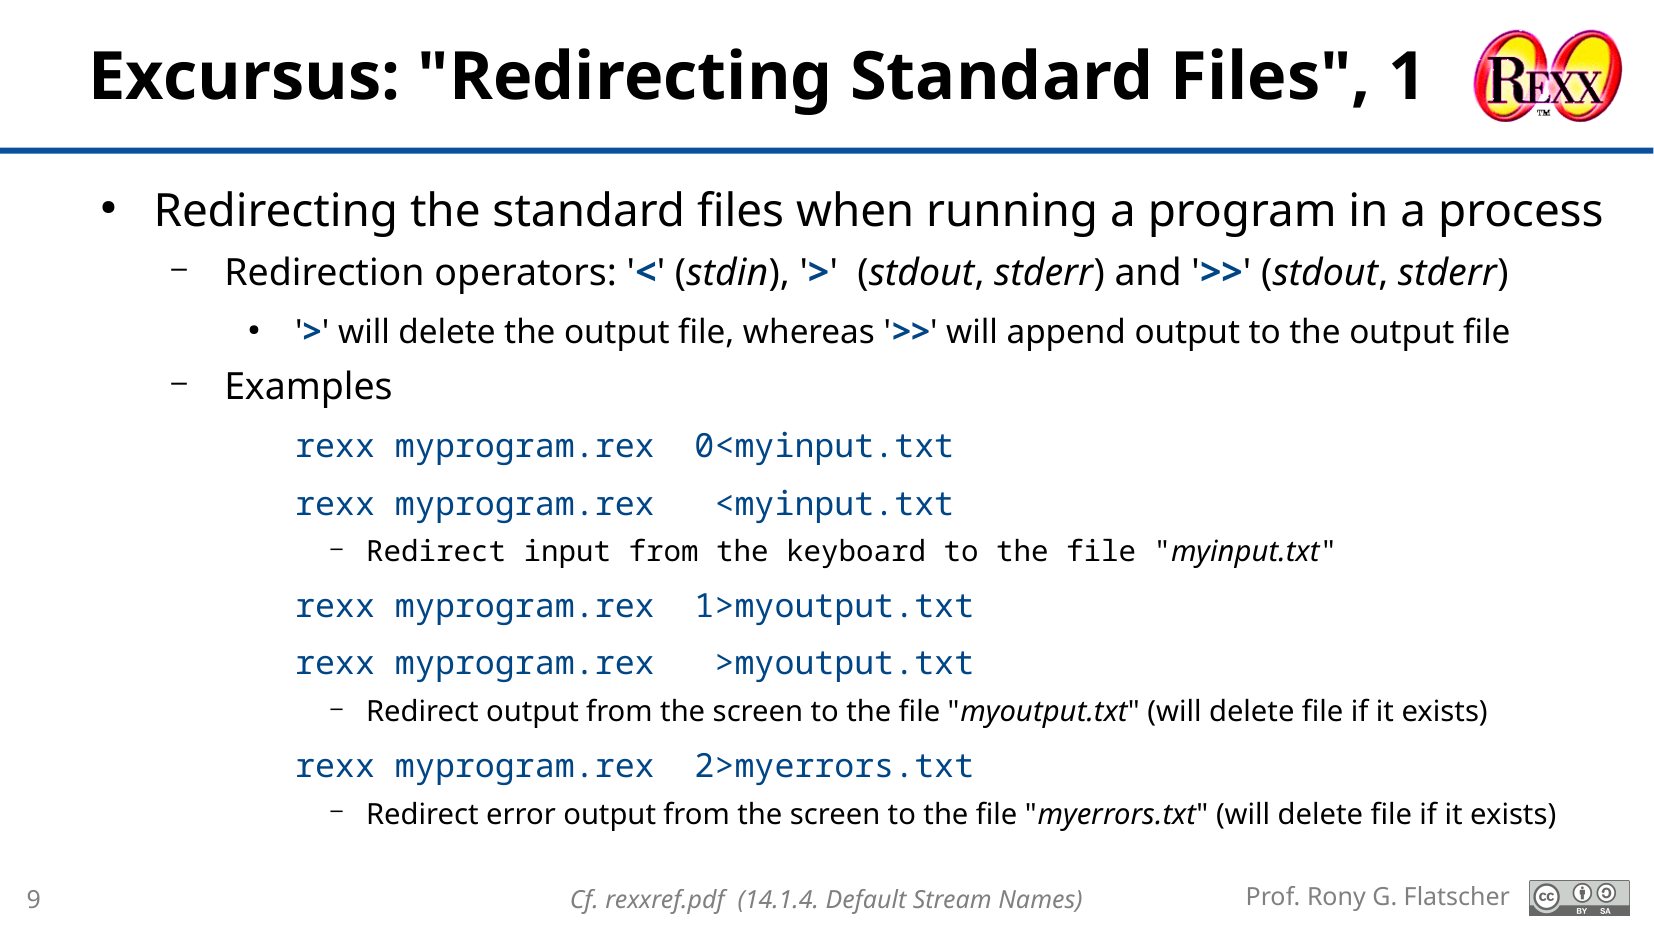

# Excursus: "Redirecting Standard Files", 1
Redirecting the standard files when running a program in a process
Redirection operators: '<' (stdin), '>' (stdout, stderr) and '>>' (stdout, stderr)
'>' will delete the output file, whereas '>>' will append output to the output file
Examples
rexx myprogram.rex 0<myinput.txt
rexx myprogram.rex <myinput.txt
Redirect input from the keyboard to the file "myinput.txt"
rexx myprogram.rex 1>myoutput.txt
rexx myprogram.rex >myoutput.txt
Redirect output from the screen to the file "myoutput.txt" (will delete file if it exists)
rexx myprogram.rex 2>myerrors.txt
Redirect error output from the screen to the file "myerrors.txt" (will delete file if it exists)
Cf. rexxref.pdf (14.1.4. Default Stream Names)